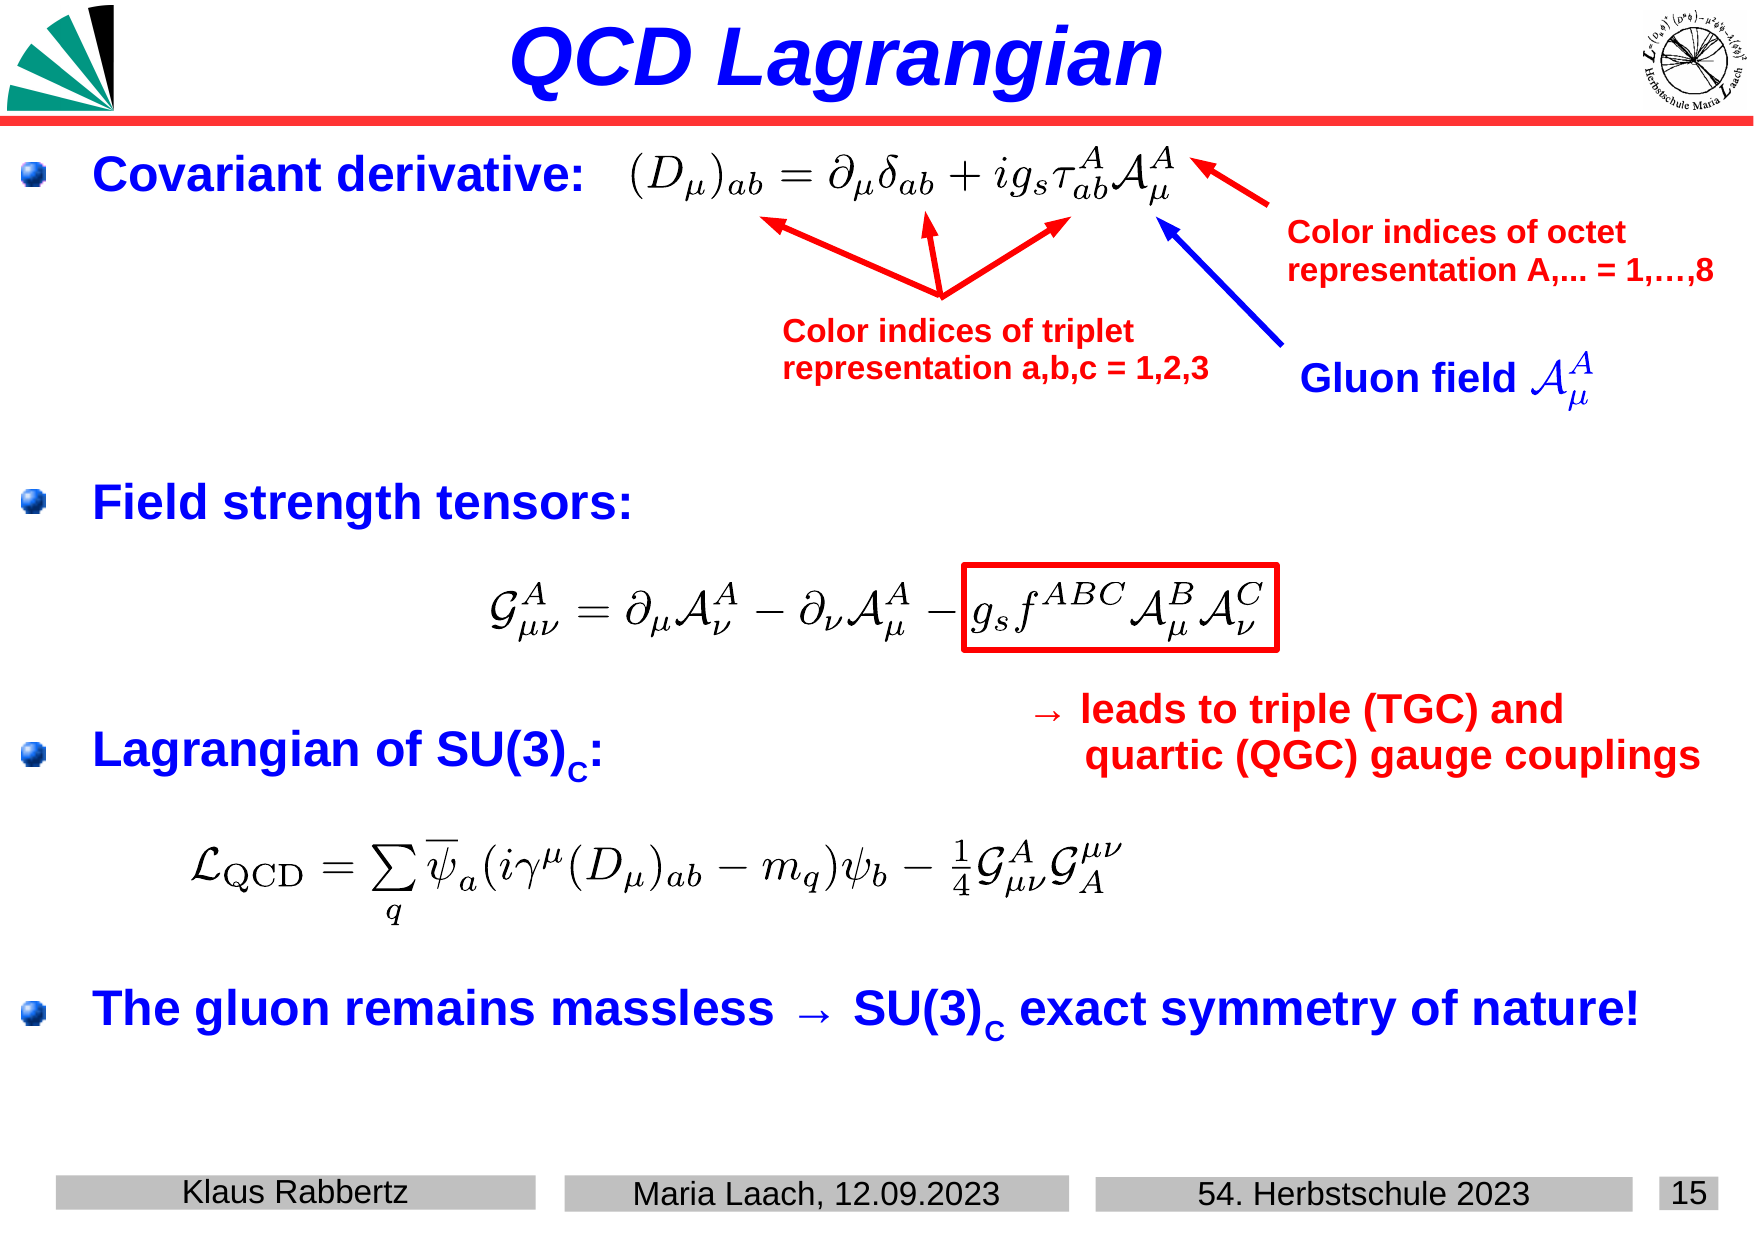

# QCD Lagrangian
Covariant derivative:
Field strength tensors:
Lagrangian of SU(3)C:
The gluon remains massless → SU(3)C exact symmetry of nature!
Color indices of octet
representation A,... = 1,…,8
Color indices of triplet
representation a,b,c = 1,2,3
Gluon field
→ leads to triple (TGC) and
 quartic (QGC) gauge couplings